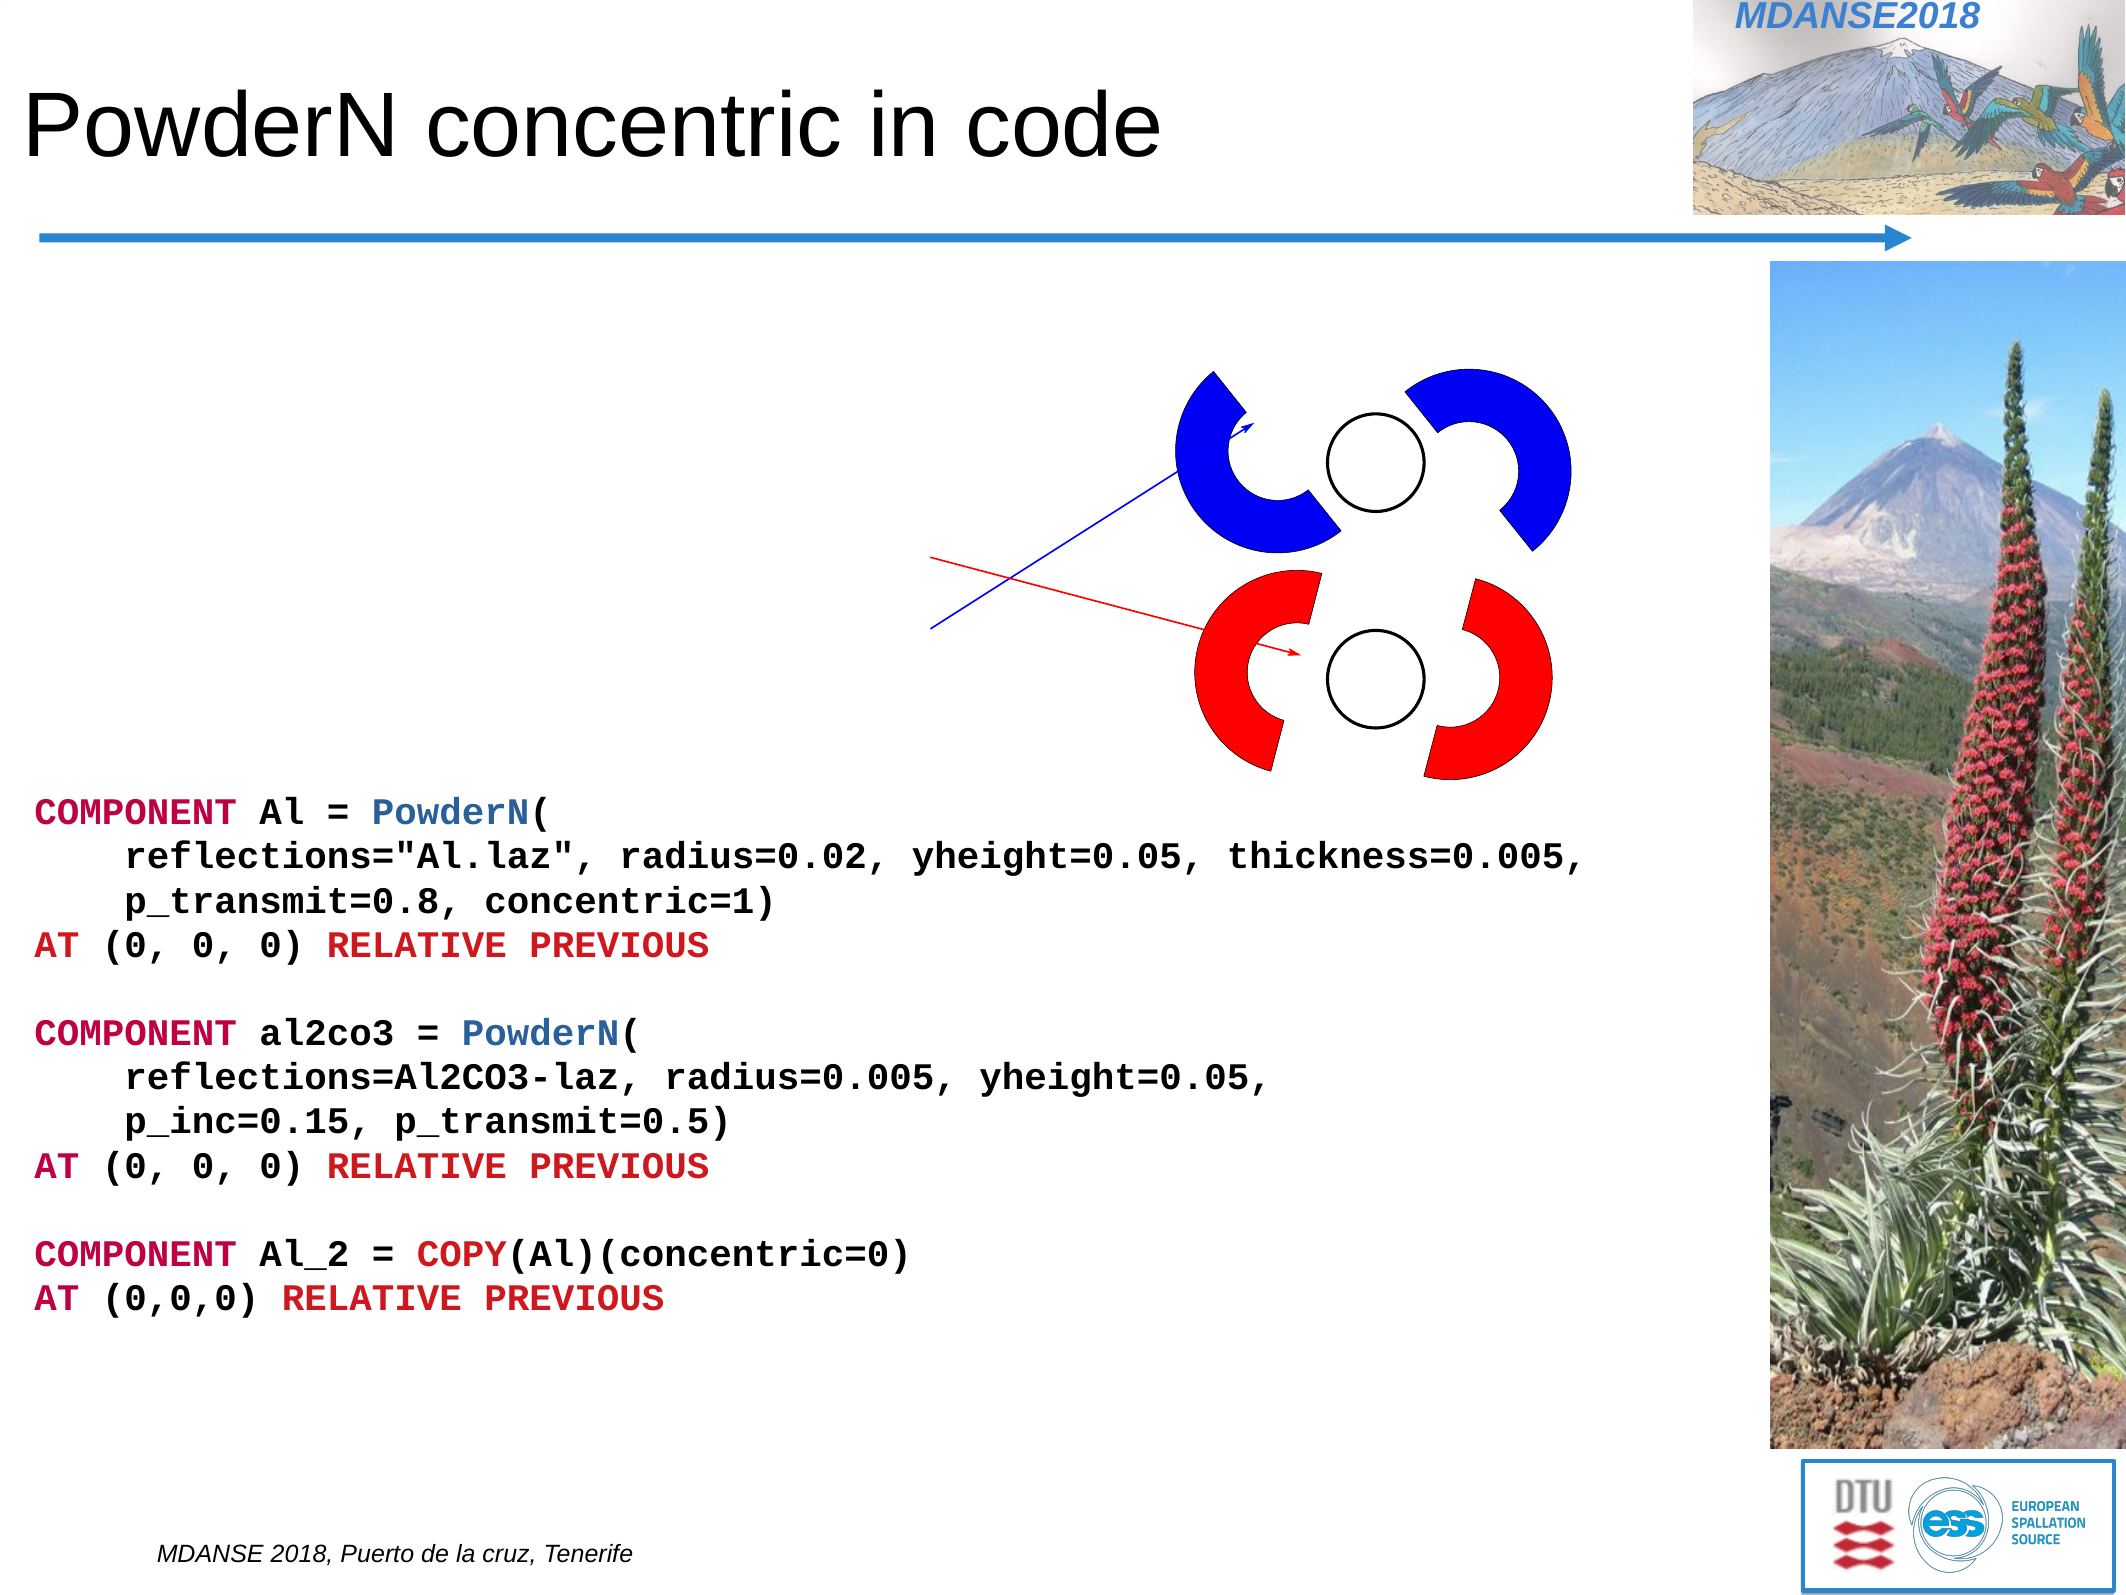

# PowderN concentric in code
COMPONENT Al = PowderN(
 reflections="Al.laz", radius=0.02, yheight=0.05, thickness=0.005,
 p_transmit=0.8, concentric=1)
AT (0, 0, 0) RELATIVE PREVIOUS
COMPONENT al2co3 = PowderN(
 reflections=Al2CO3-laz, radius=0.005, yheight=0.05,
 p_inc=0.15, p_transmit=0.5)
AT (0, 0, 0) RELATIVE PREVIOUS
COMPONENT Al_2 = COPY(Al)(concentric=0)
AT (0,0,0) RELATIVE PREVIOUS